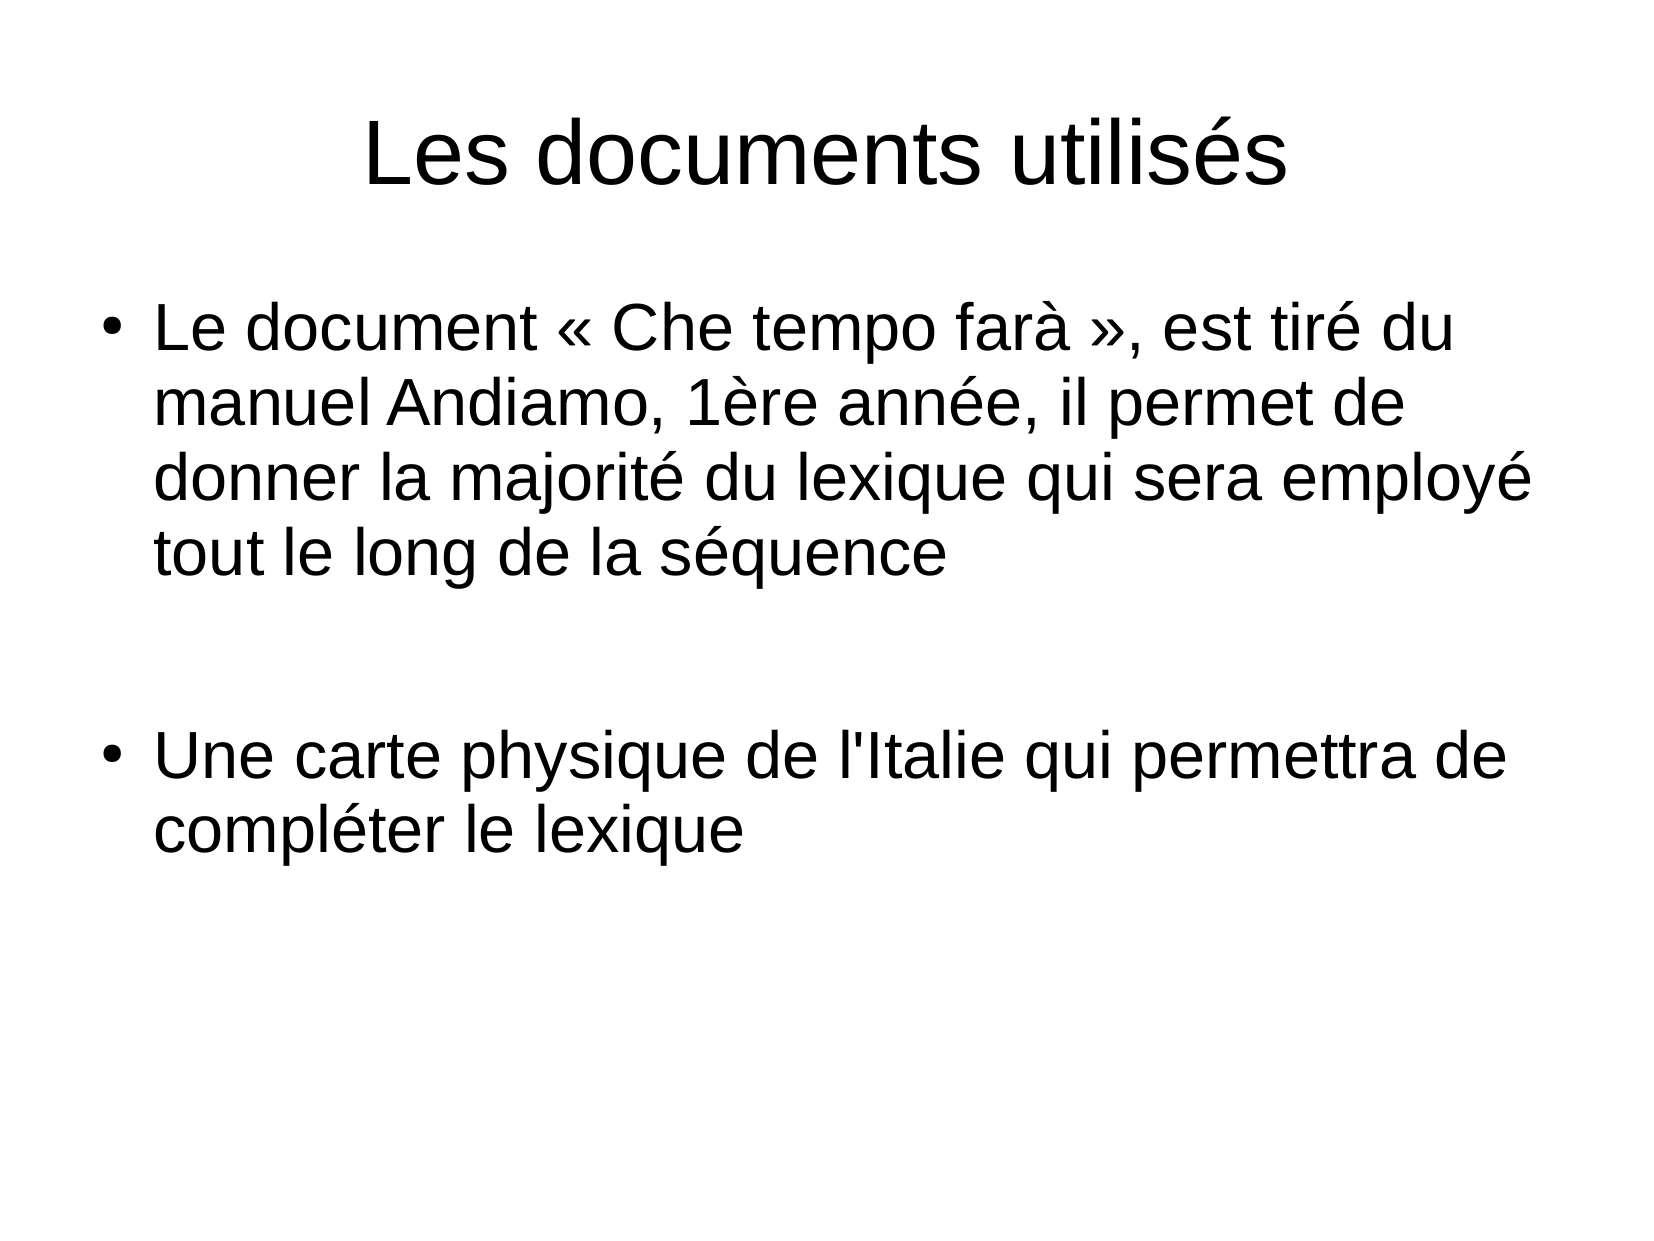

# Les documents utilisés
Le document « Che tempo farà », est tiré du manuel Andiamo, 1ère année, il permet de donner la majorité du lexique qui sera employé tout le long de la séquence
Une carte physique de l'Italie qui permettra de compléter le lexique